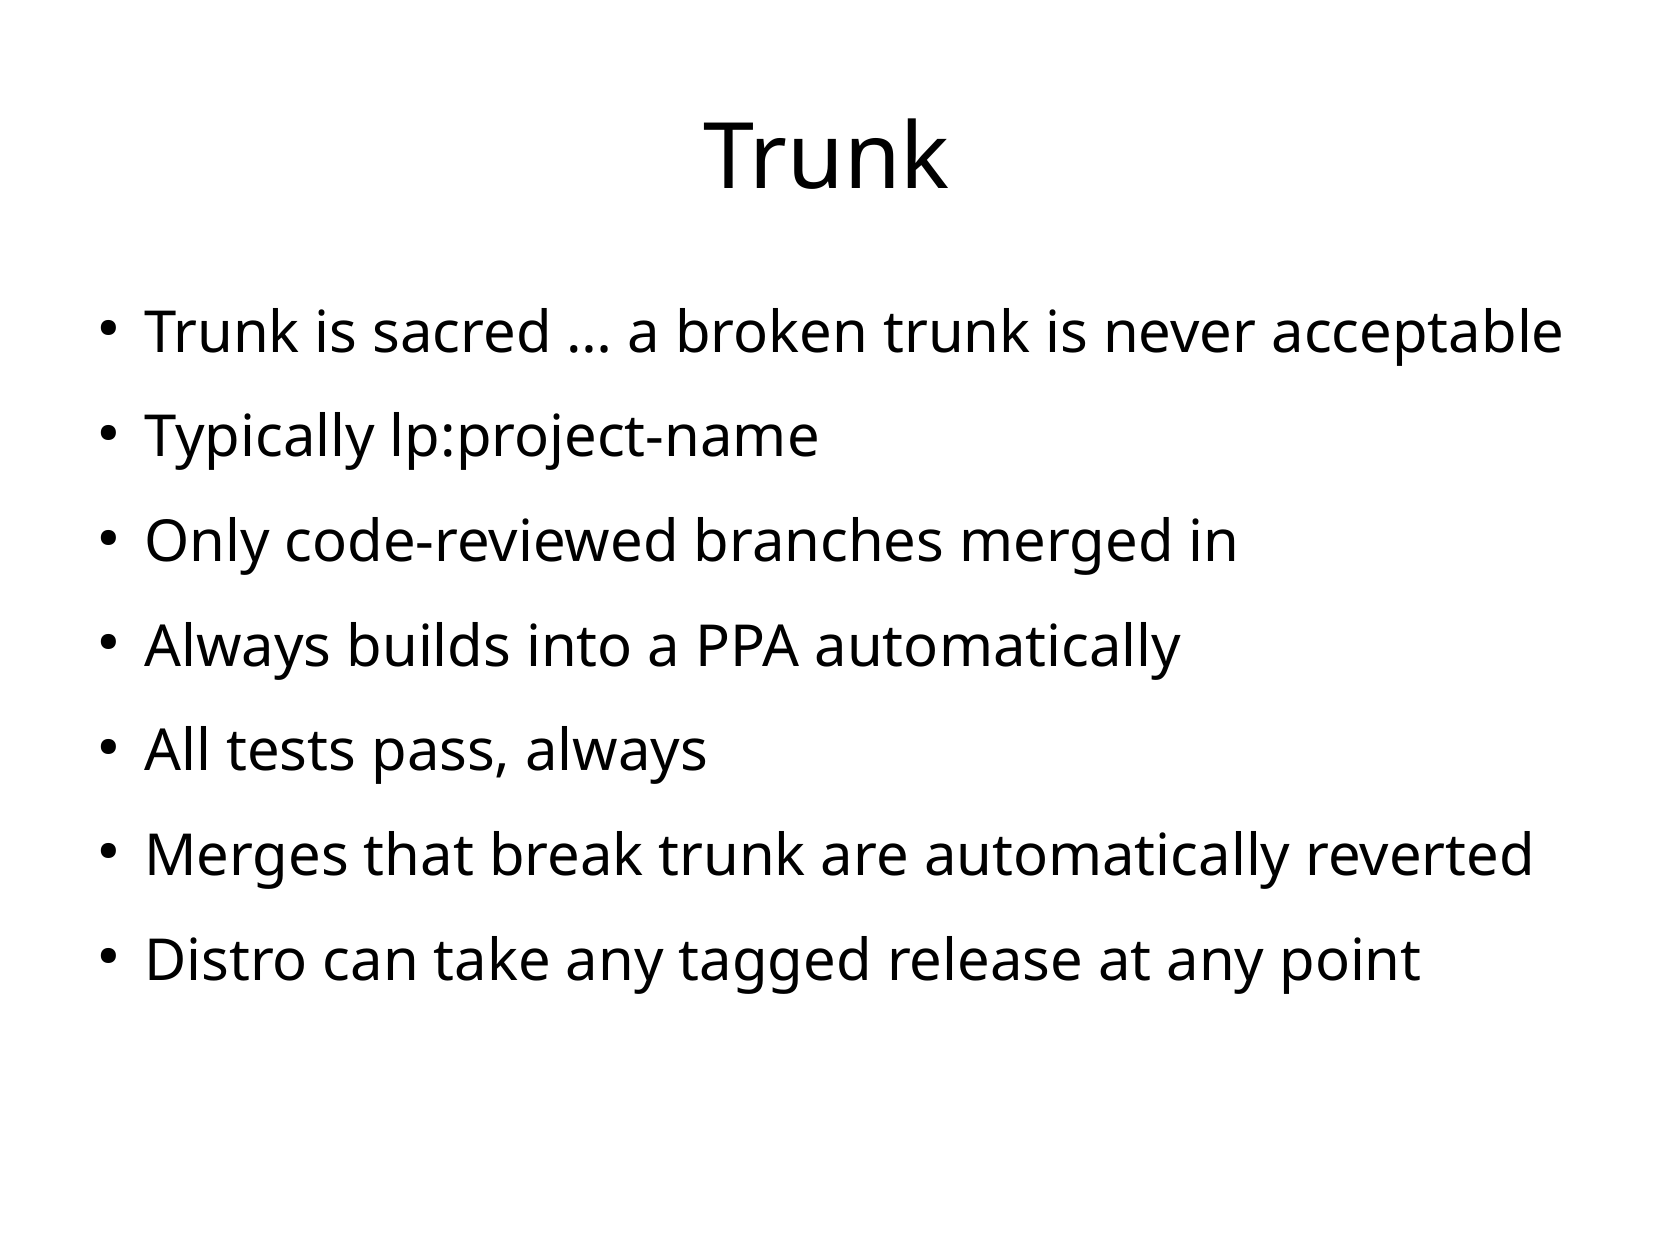

# Trunk
Trunk is sacred … a broken trunk is never acceptable
Typically lp:project-name
Only code-reviewed branches merged in
Always builds into a PPA automatically
All tests pass, always
Merges that break trunk are automatically reverted
Distro can take any tagged release at any point